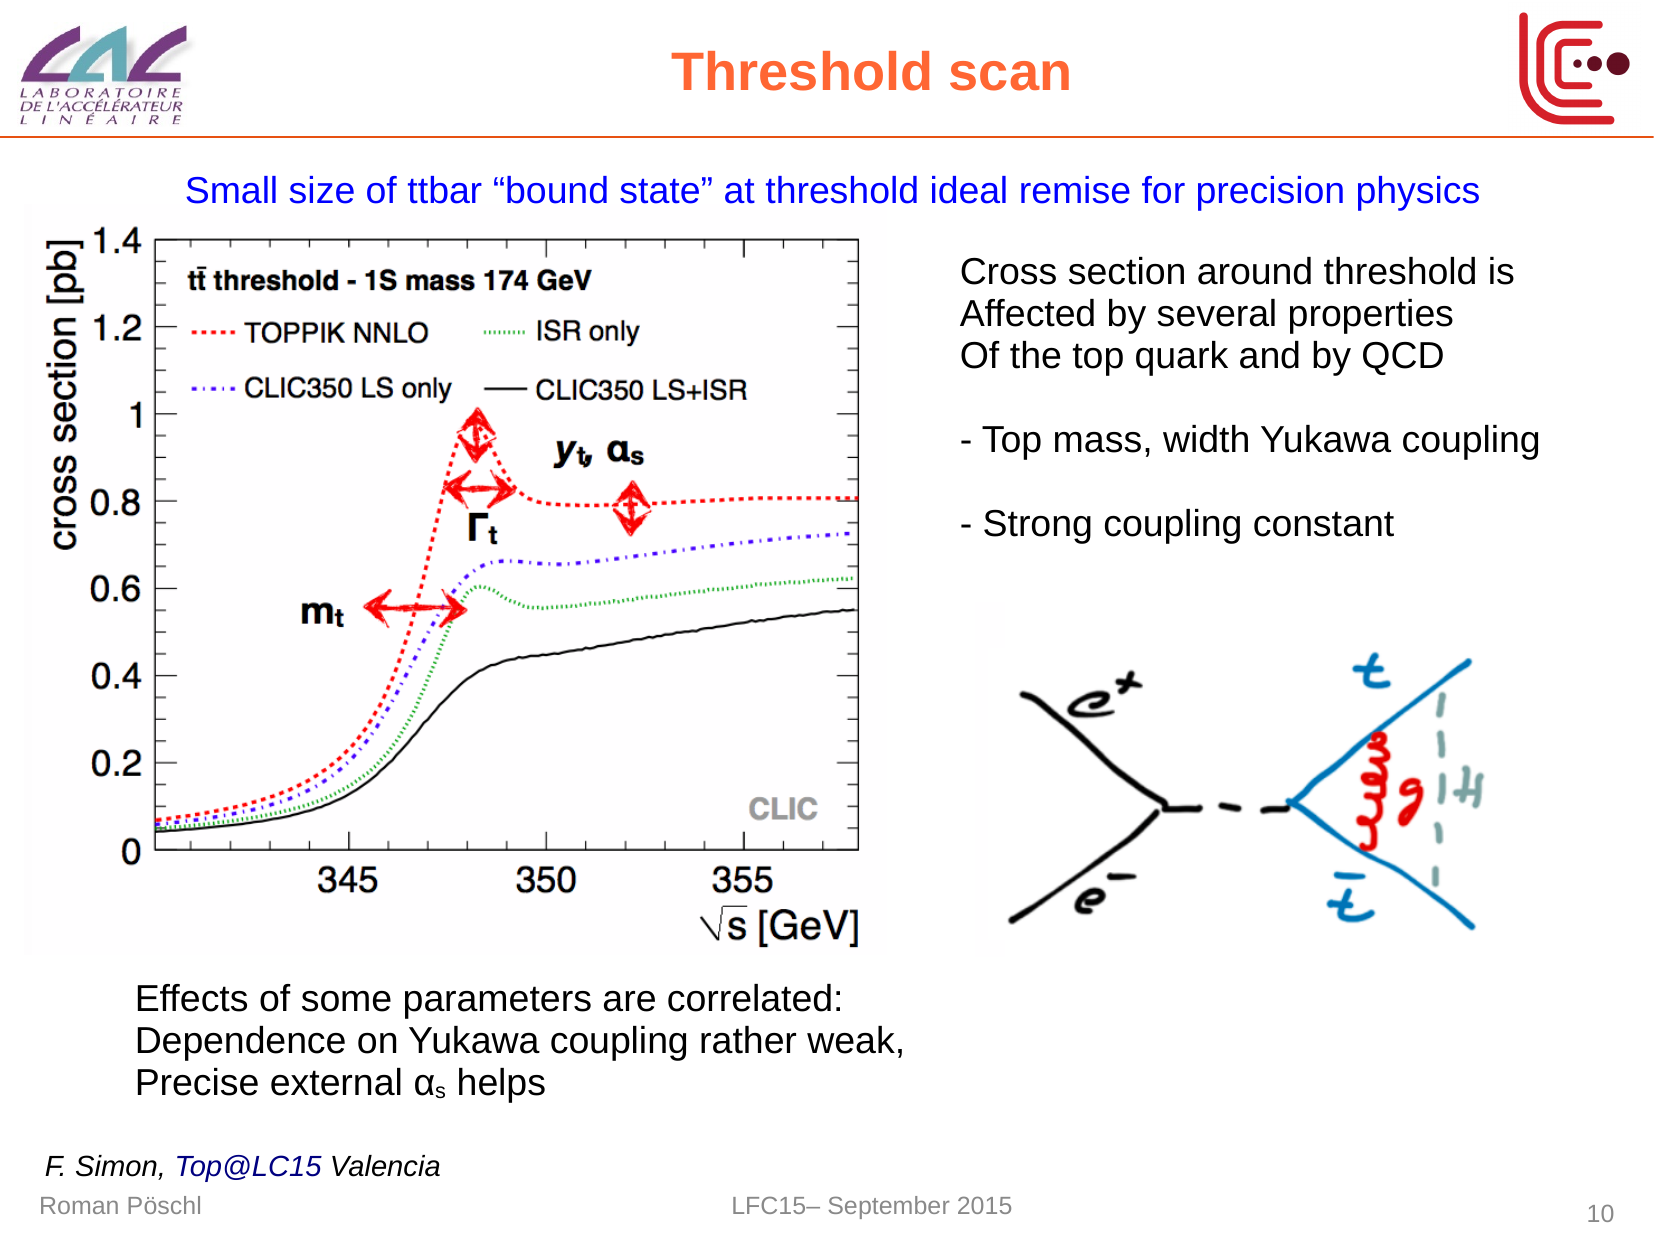

# Threshold scan
Small size of ttbar “bound state” at threshold ideal remise for precision physics
Cross section around threshold is
Affected by several properties
Of the top quark and by QCD
- Top mass, width Yukawa coupling
- Strong coupling constant
Effects of some parameters are correlated:
Dependence on Yukawa coupling rather weak,
Precise external αs helps
F. Simon, Top@LC15 Valencia